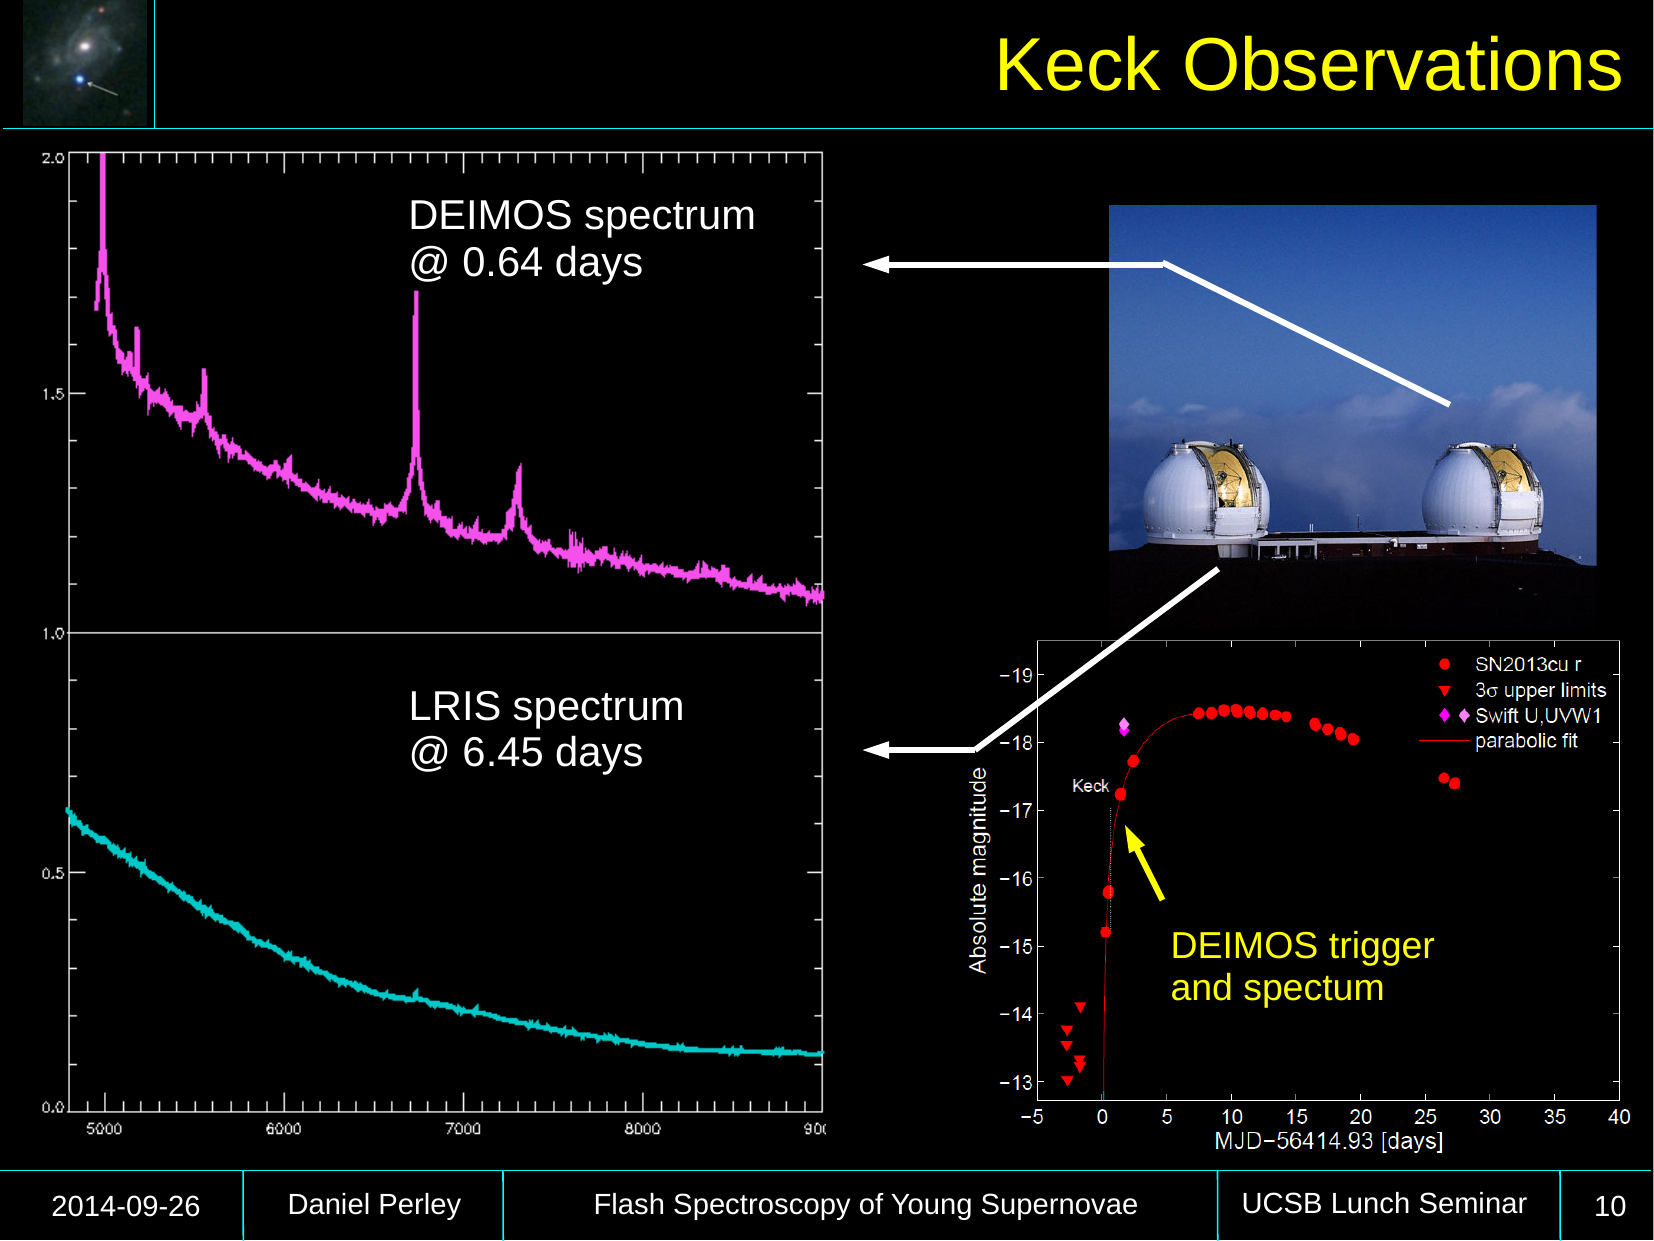

# Keck Observations
DEIMOS spectrum
@ 0.64 days
LRIS spectrum
@ 6.45 days
DEIMOS trigger
and spectum
2014-09-26
10